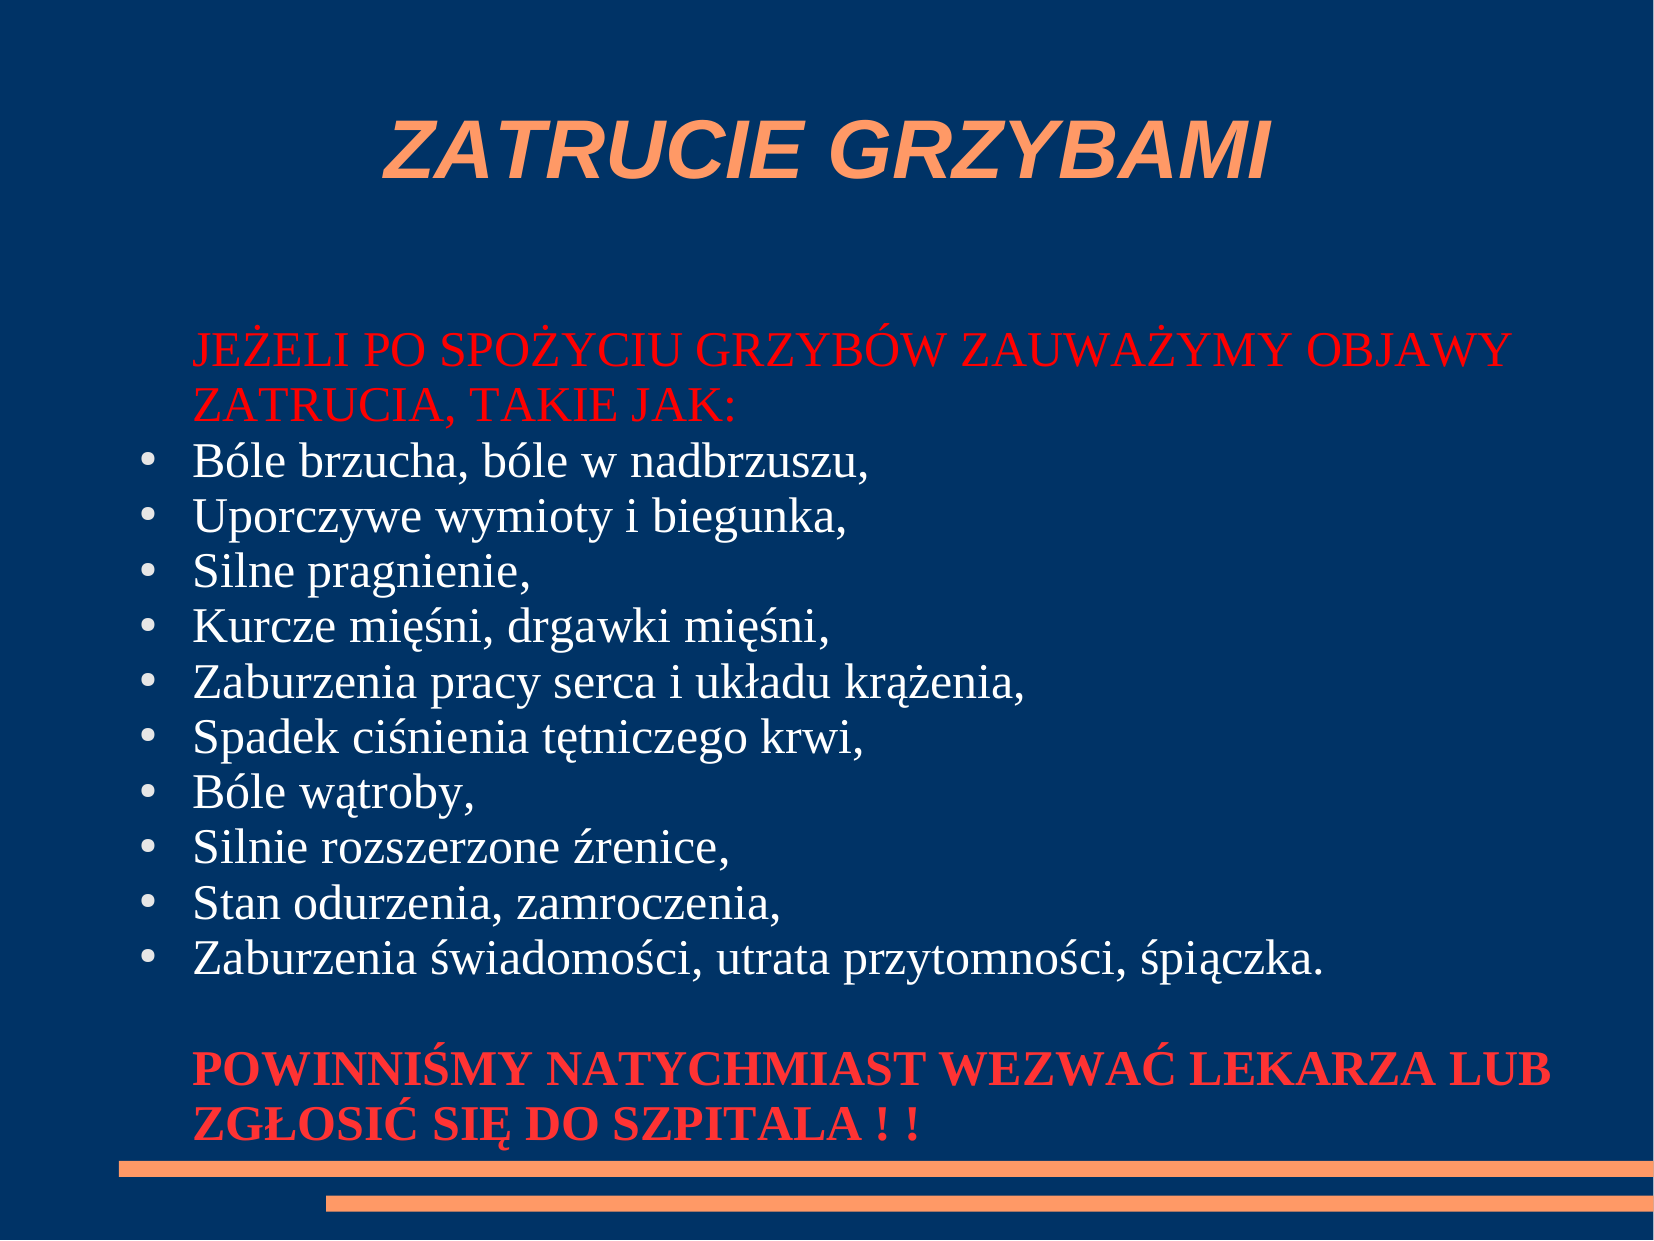

# ZATRUCIE GRZYBAMI
JEŻELI PO SPOŻYCIU GRZYBÓW ZAUWAŻYMY OBJAWY ZATRUCIA, TAKIE JAK:
Bóle brzucha, bóle w nadbrzuszu,
Uporczywe wymioty i biegunka,
Silne pragnienie,
Kurcze mięśni, drgawki mięśni,
Zaburzenia pracy serca i układu krążenia,
Spadek ciśnienia tętniczego krwi,
Bóle wątroby,
Silnie rozszerzone źrenice,
Stan odurzenia, zamroczenia,
Zaburzenia świadomości, utrata przytomności, śpiączka.
POWINNIŚMY NATYCHMIAST WEZWAĆ LEKARZA LUB ZGŁOSIĆ SIĘ DO SZPITALA ! !